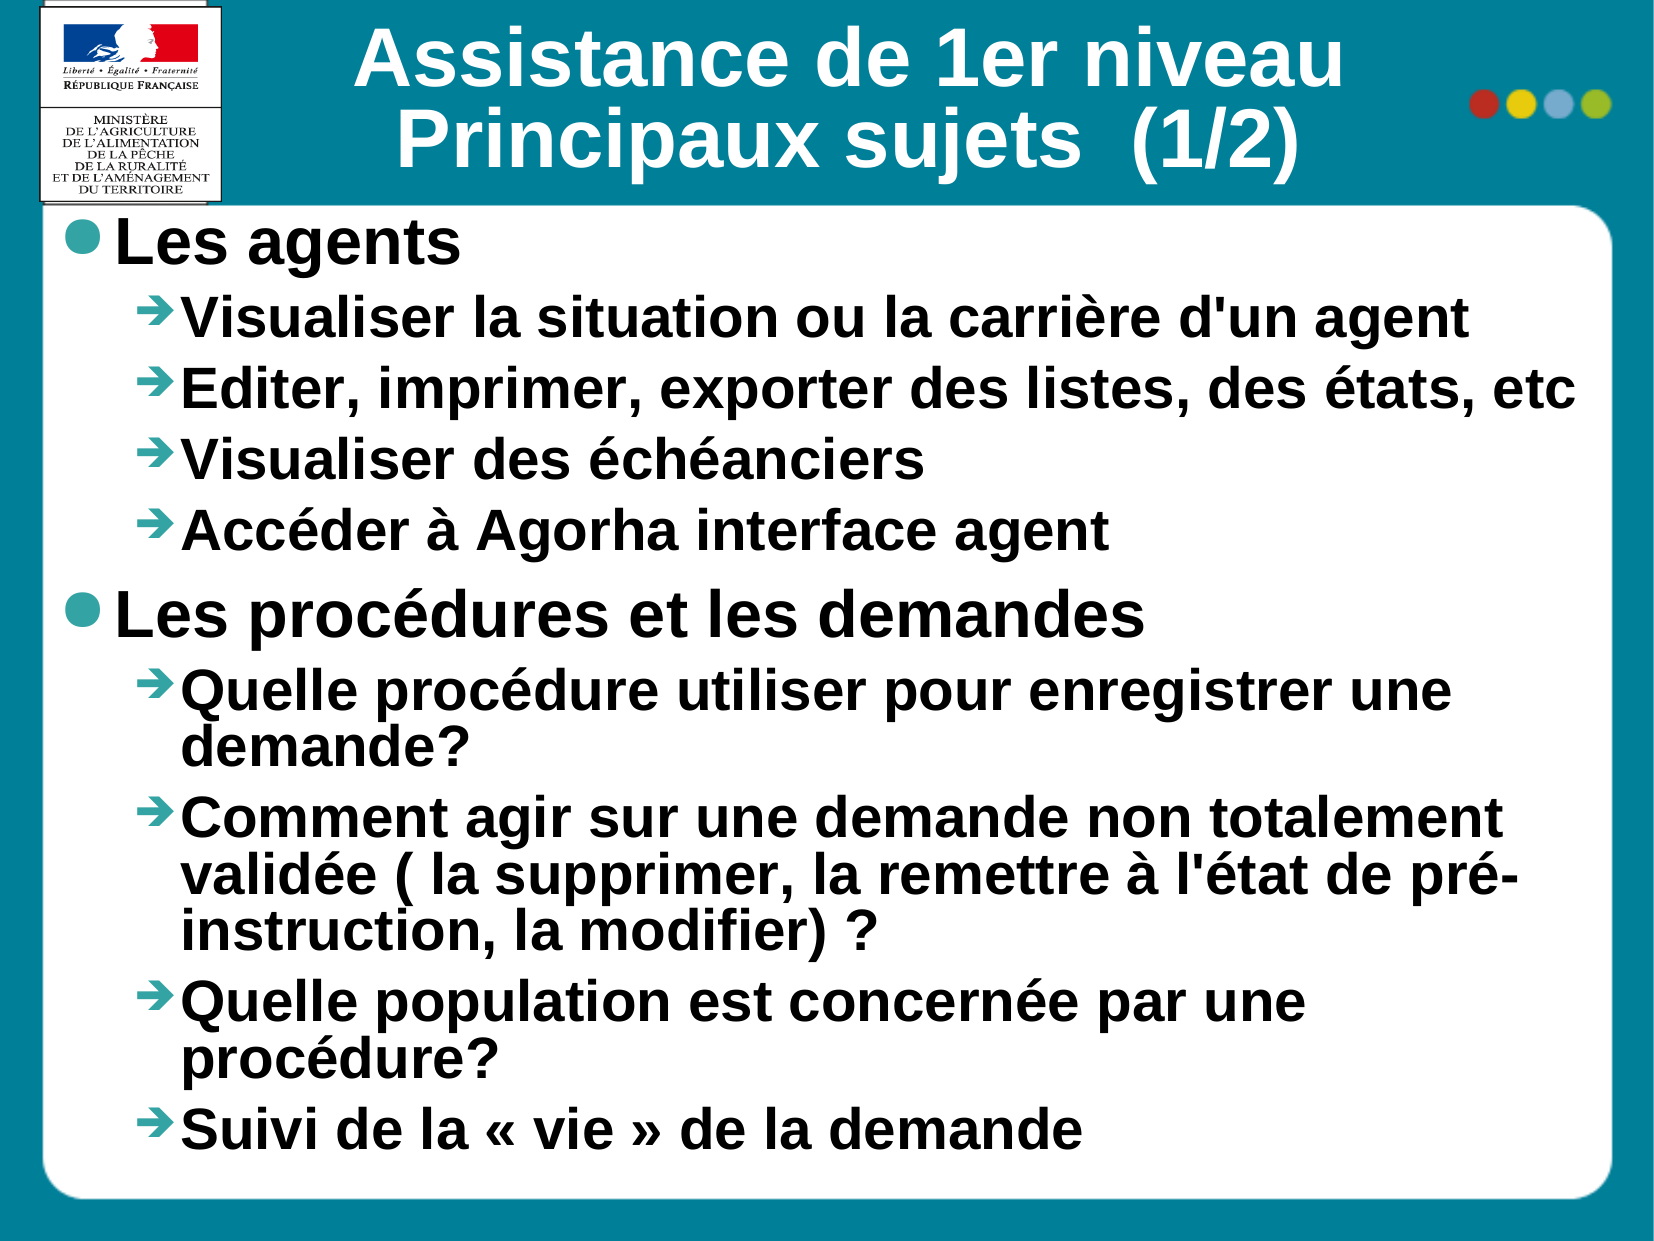

# Assistance de 1er niveau Principaux sujets (1/2)
Les agents
Visualiser la situation ou la carrière d'un agent
Editer, imprimer, exporter des listes, des états, etc
Visualiser des échéanciers
Accéder à Agorha interface agent
Les procédures et les demandes
Quelle procédure utiliser pour enregistrer une demande?
Comment agir sur une demande non totalement validée ( la supprimer, la remettre à l'état de pré-instruction, la modifier) ?
Quelle population est concernée par une procédure?
Suivi de la « vie » de la demande